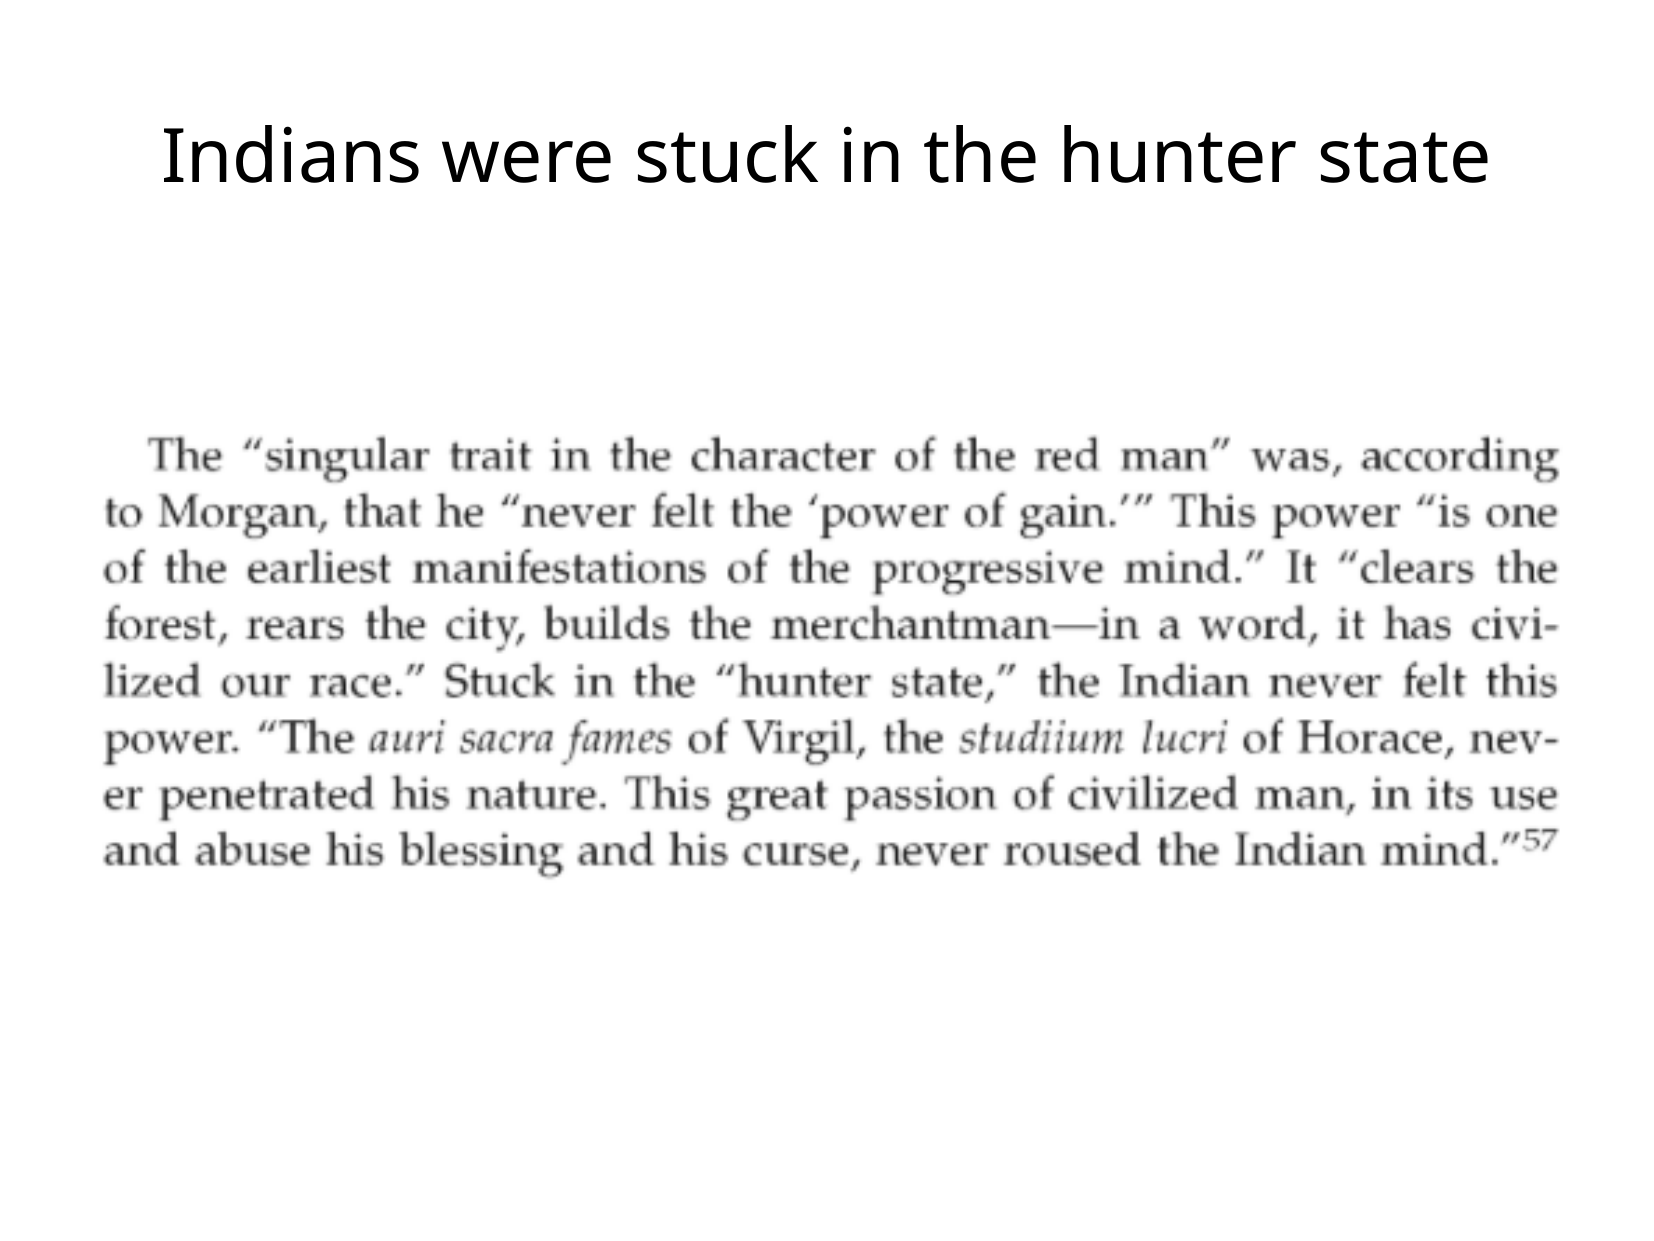

# Indians were stuck in the hunter state